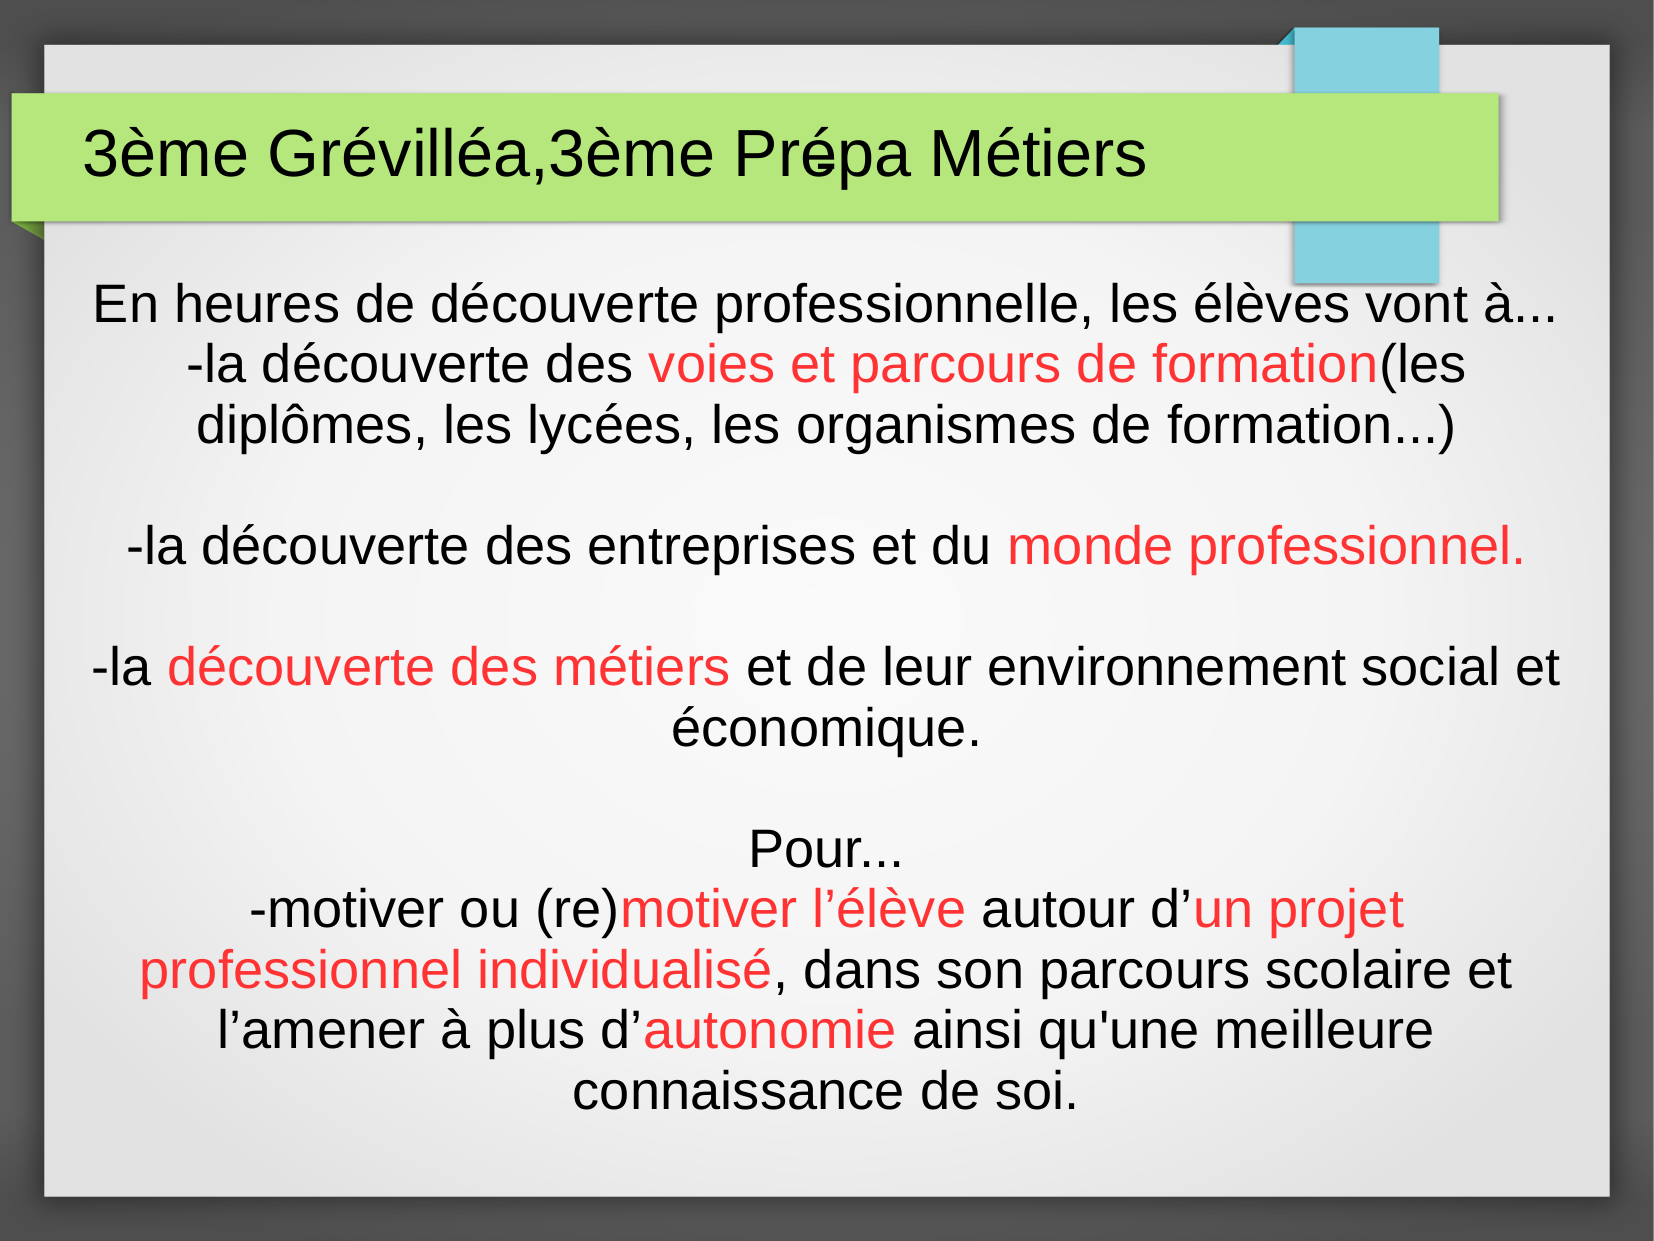

-
En heures de découverte professionnelle, les élèves vont à...
-la découverte des voies et parcours de formation(les diplômes, les lycées, les organismes de formation...)
-la découverte des entreprises et du monde professionnel.
-la découverte des métiers et de leur environnement social et économique.
Pour...
-motiver ou (re)motiver l’élève autour d’un projet professionnel individualisé, dans son parcours scolaire et l’amener à plus d’autonomie ainsi qu'une meilleure connaissance de soi.
# 3ème Grévilléa,3ème Prépa Métiers